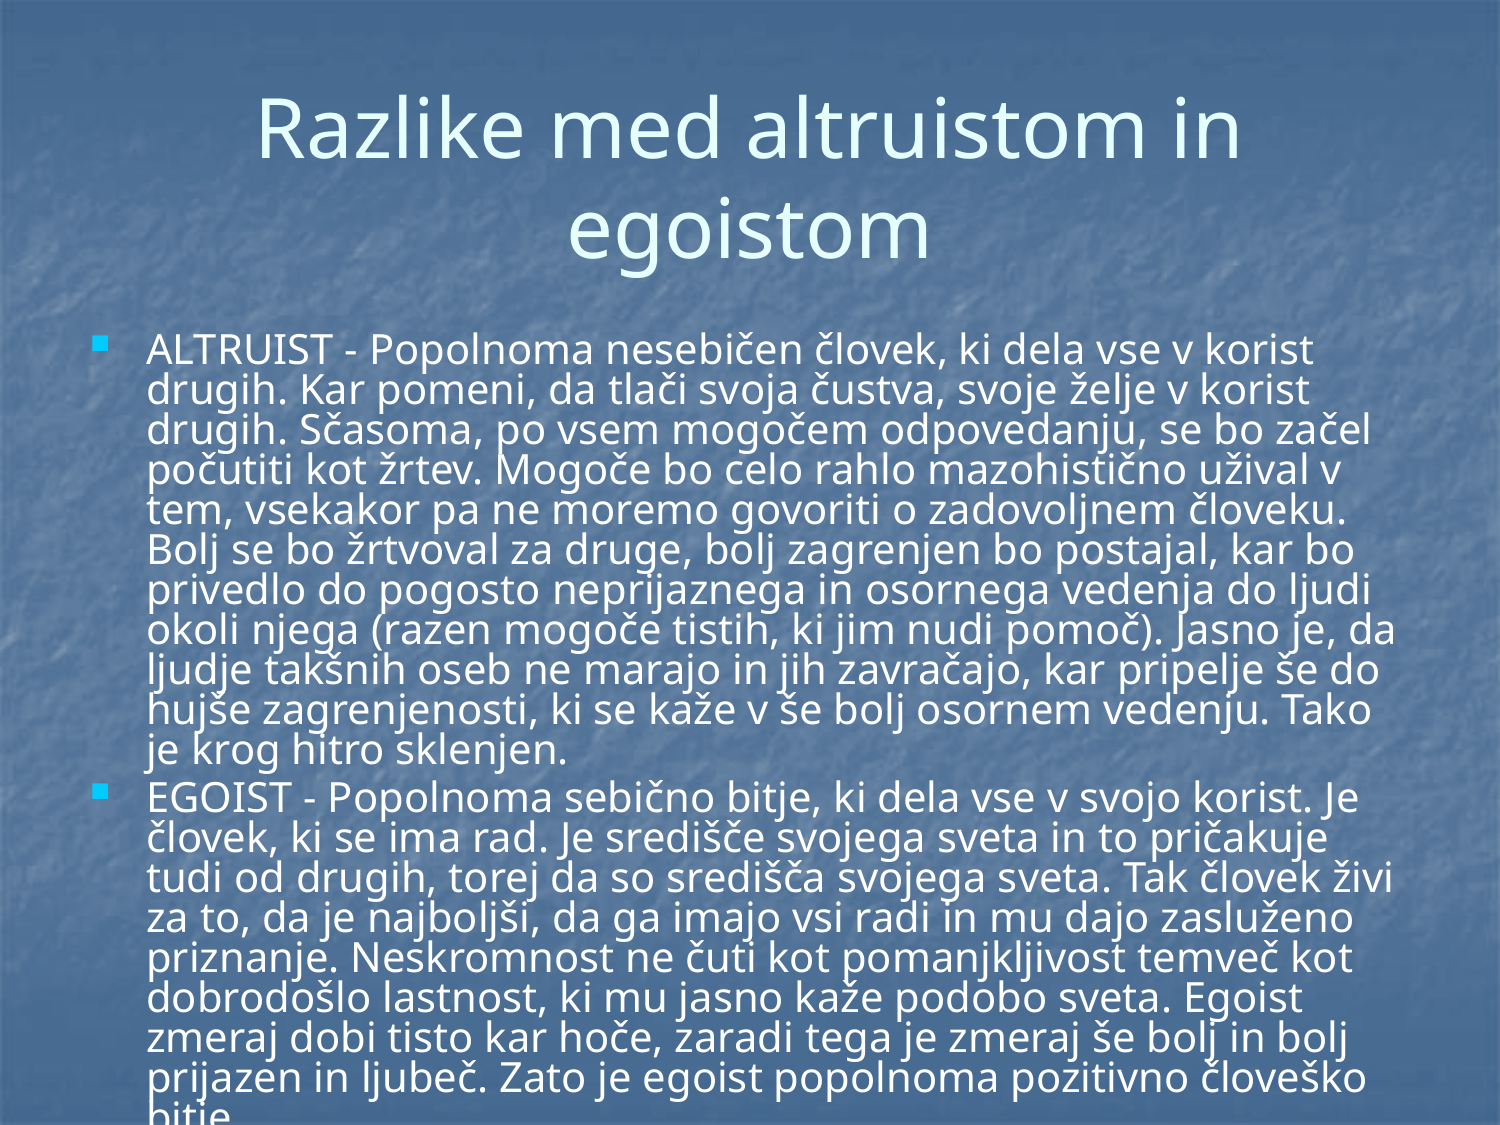

# Razlike med altruistom in egoistom
ALTRUIST - Popolnoma nesebičen človek, ki dela vse v korist drugih. Kar pomeni, da tlači svoja čustva, svoje želje v korist drugih. Sčasoma, po vsem mogočem odpovedanju, se bo začel počutiti kot žrtev. Mogoče bo celo rahlo mazohistično užival v tem, vsekakor pa ne moremo govoriti o zadovoljnem človeku. Bolj se bo žrtvoval za druge, bolj zagrenjen bo postajal, kar bo privedlo do pogosto neprijaznega in osornega vedenja do ljudi okoli njega (razen mogoče tistih, ki jim nudi pomoč). Jasno je, da ljudje takšnih oseb ne marajo in jih zavračajo, kar pripelje še do hujše zagrenjenosti, ki se kaže v še bolj osornem vedenju. Tako je krog hitro sklenjen.
EGOIST - Popolnoma sebično bitje, ki dela vse v svojo korist. Je človek, ki se ima rad. Je središče svojega sveta in to pričakuje tudi od drugih, torej da so središča svojega sveta. Tak človek živi za to, da je najboljši, da ga imajo vsi radi in mu dajo zasluženo priznanje. Neskromnost ne čuti kot pomanjkljivost temveč kot dobrodošlo lastnost, ki mu jasno kaže podobo sveta. Egoist zmeraj dobi tisto kar hoče, zaradi tega je zmeraj še bolj in bolj prijazen in ljubeč. Zato je egoist popolnoma pozitivno človeško bitje.